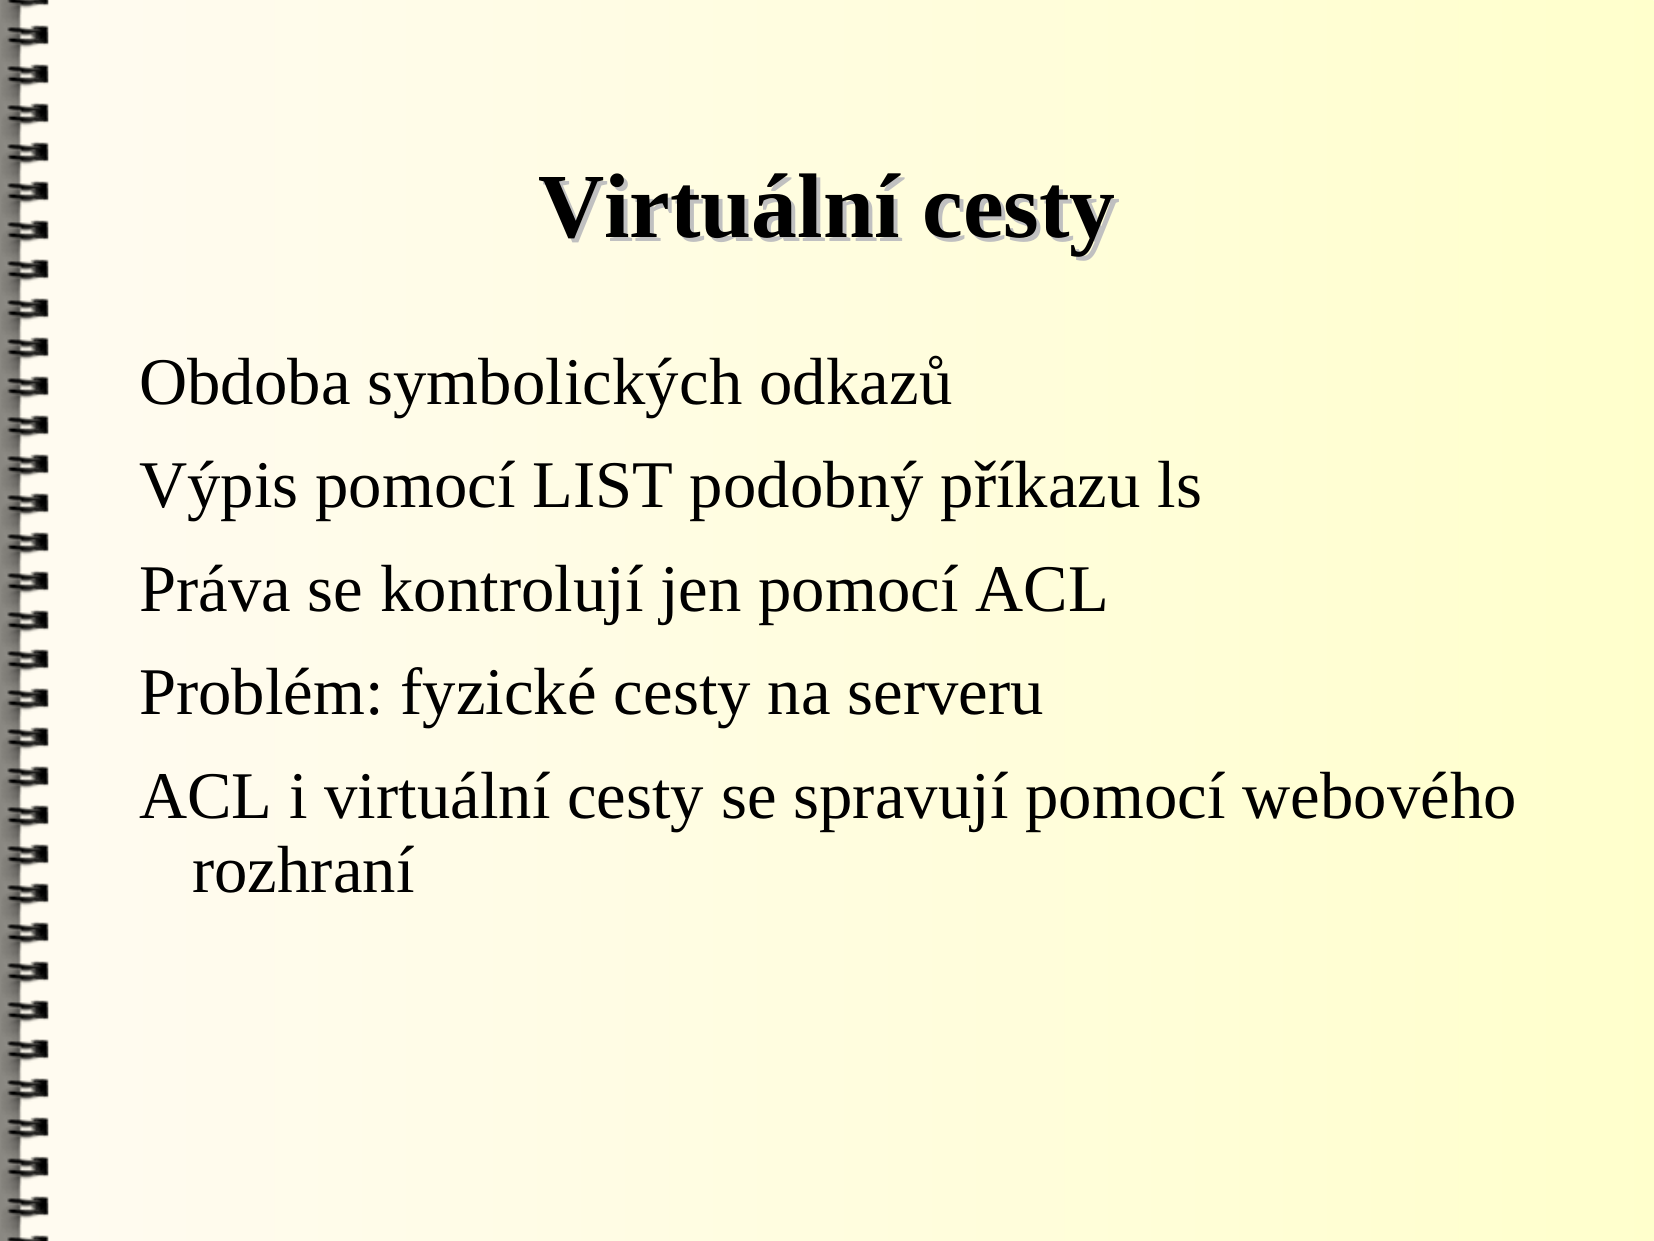

# Virtuální cesty
Obdoba symbolických odkazů
Výpis pomocí LIST podobný příkazu ls
Práva se kontrolují jen pomocí ACL
Problém: fyzické cesty na serveru
ACL i virtuální cesty se spravují pomocí webového rozhraní